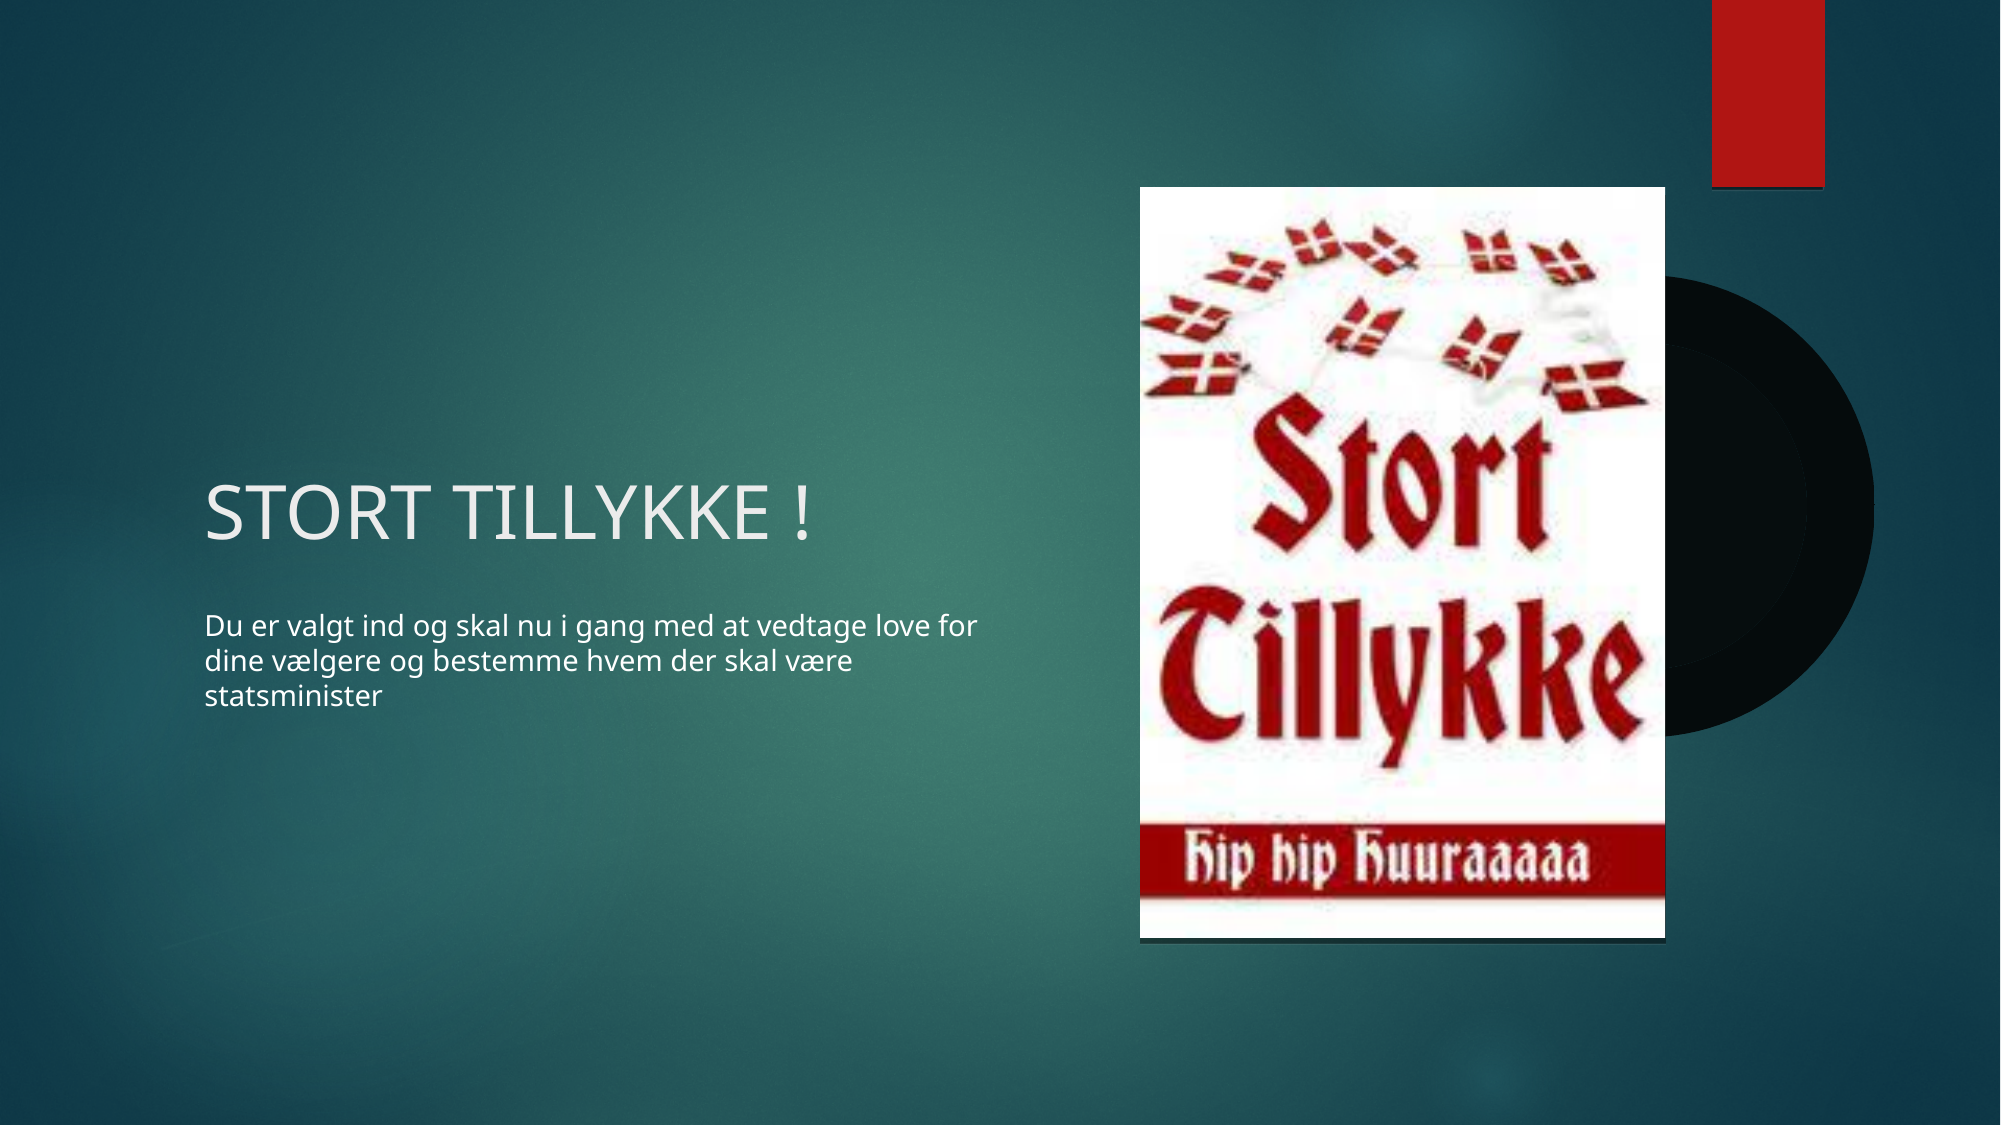

# STORT TILLYKKE !
Du er valgt ind og skal nu i gang med at vedtage love for dine vælgere og bestemme hvem der skal være statsminister